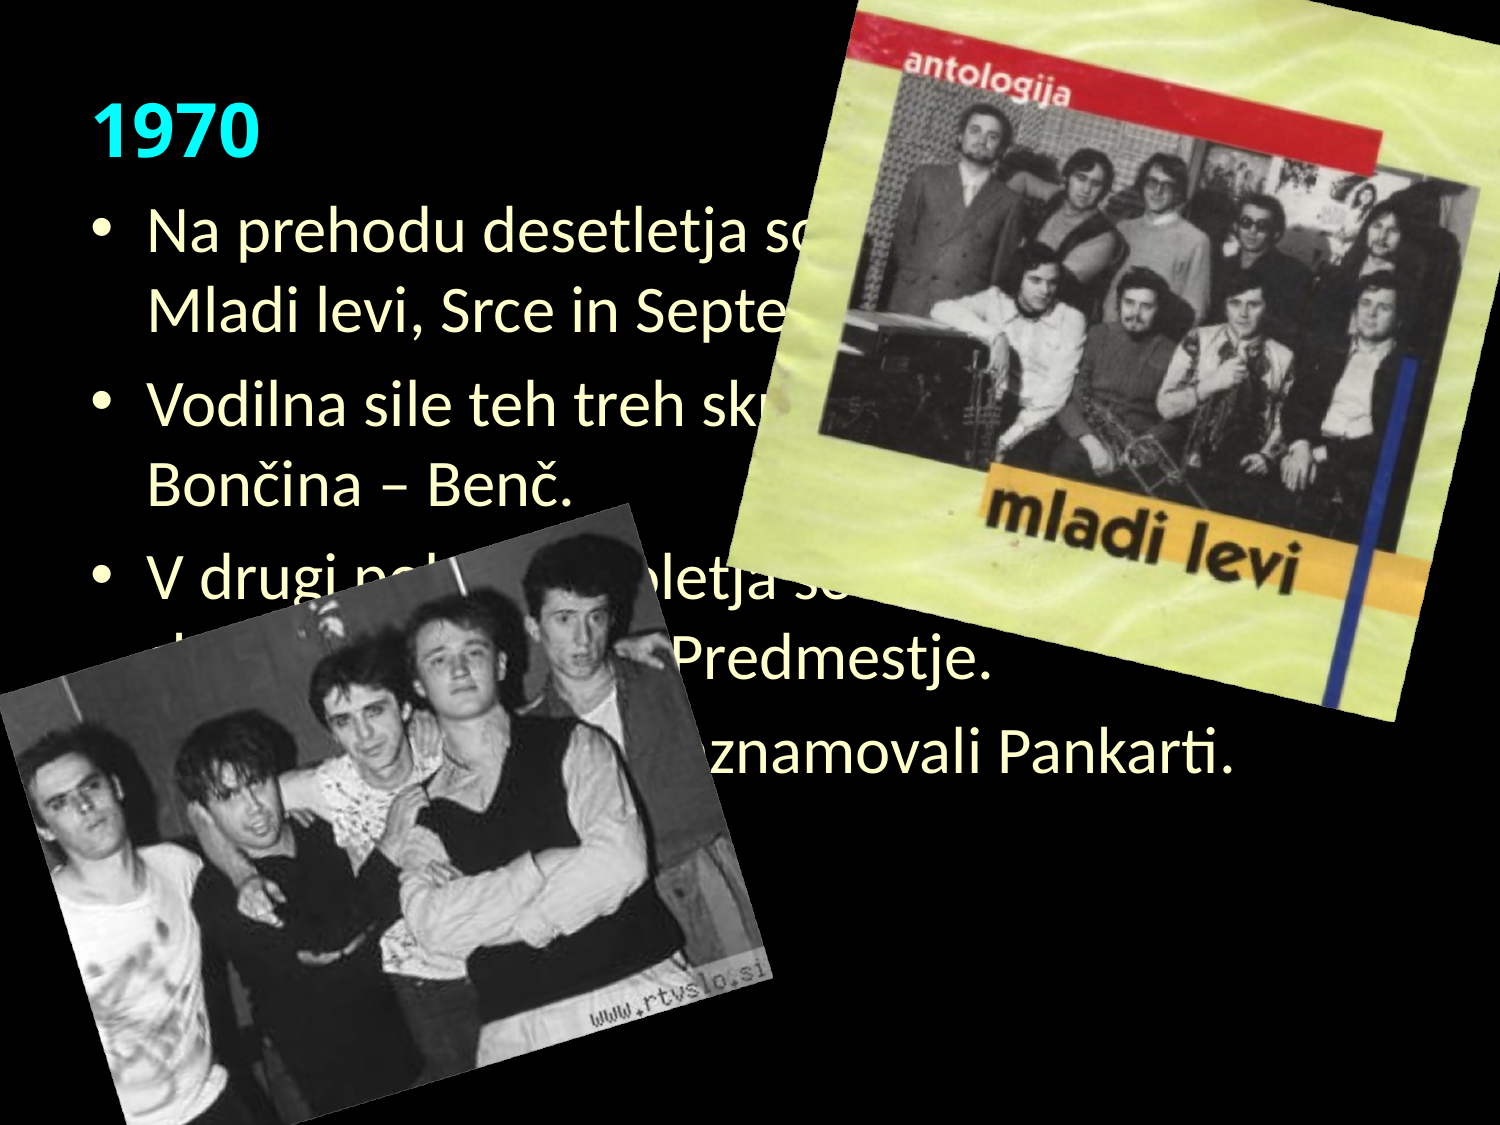

# 1970
Na prehodu desetletja so se pojavile skupine Mladi levi, Srce in September.
Vodilna sile teh treh skupin je bil Janez Bončina – Benč.
V drugi polovici stoletja so bili najbolj kreativni skupini Buldožer in Predmestje.
Obdobje punka so zaznamovali Pankarti.